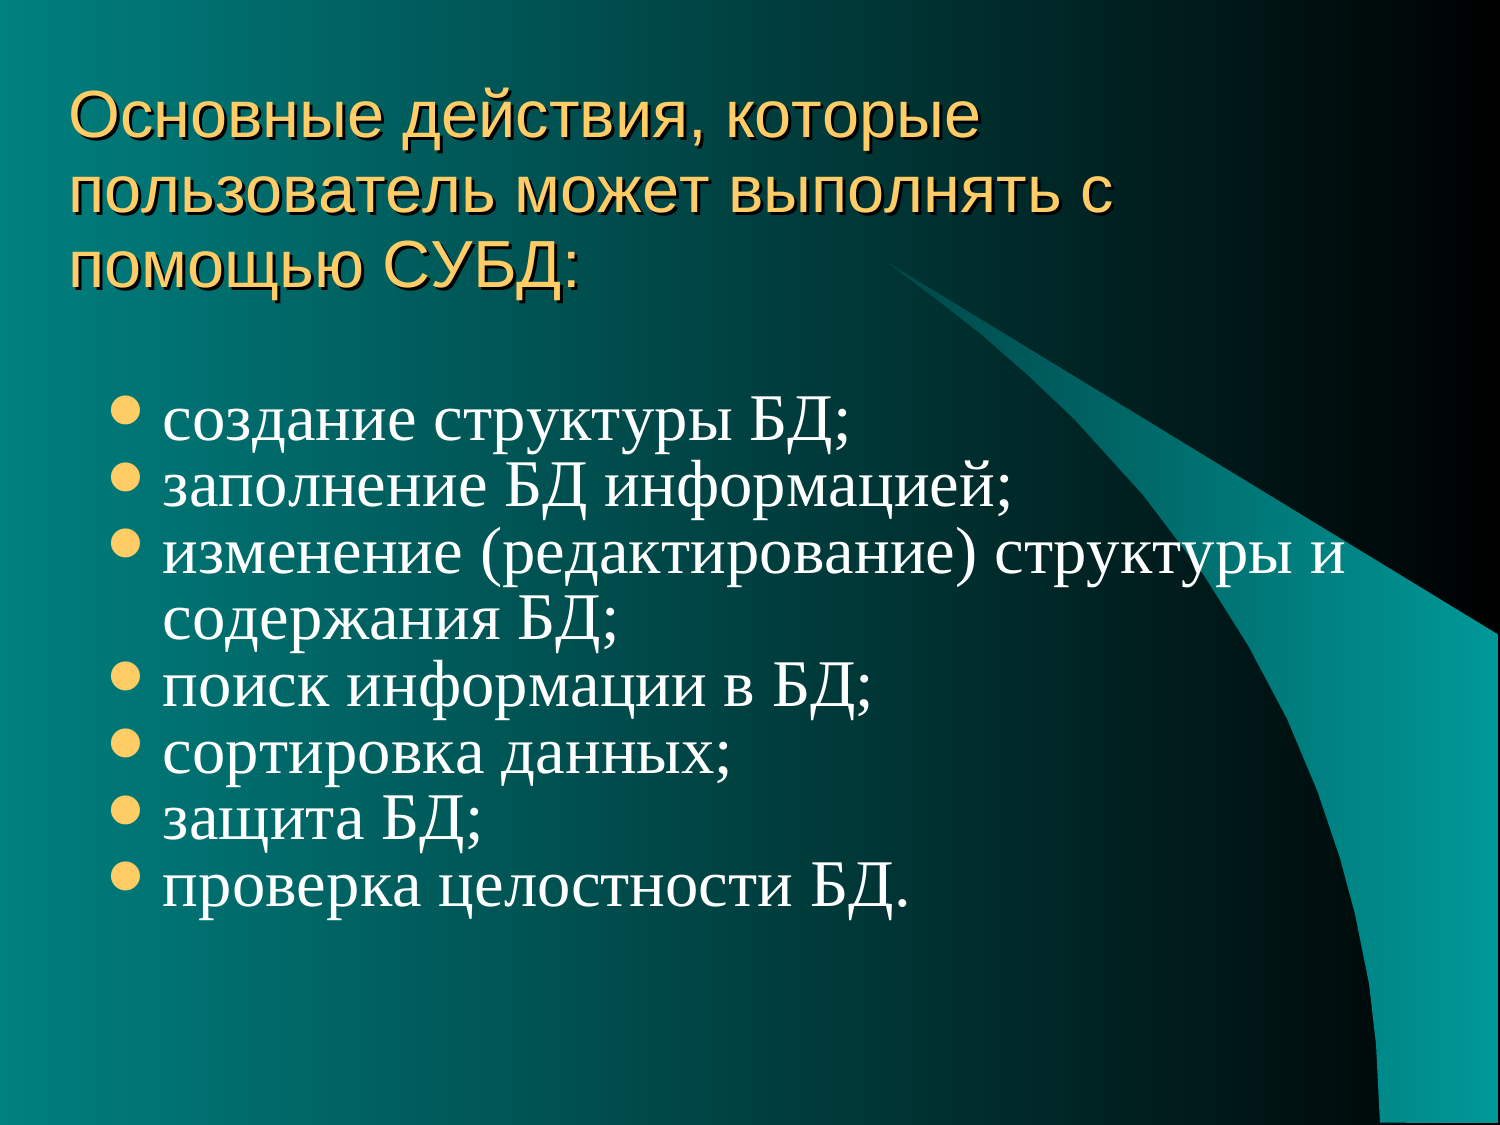

# Основные действия, которые пользователь может выполнять с помощью СУБД:
создание структуры БД;
заполнение БД информацией;
изменение (редактирование) структуры и содержания БД;
поиск информации в БД;
сортировка данных;
защита БД;
проверка целостности БД.